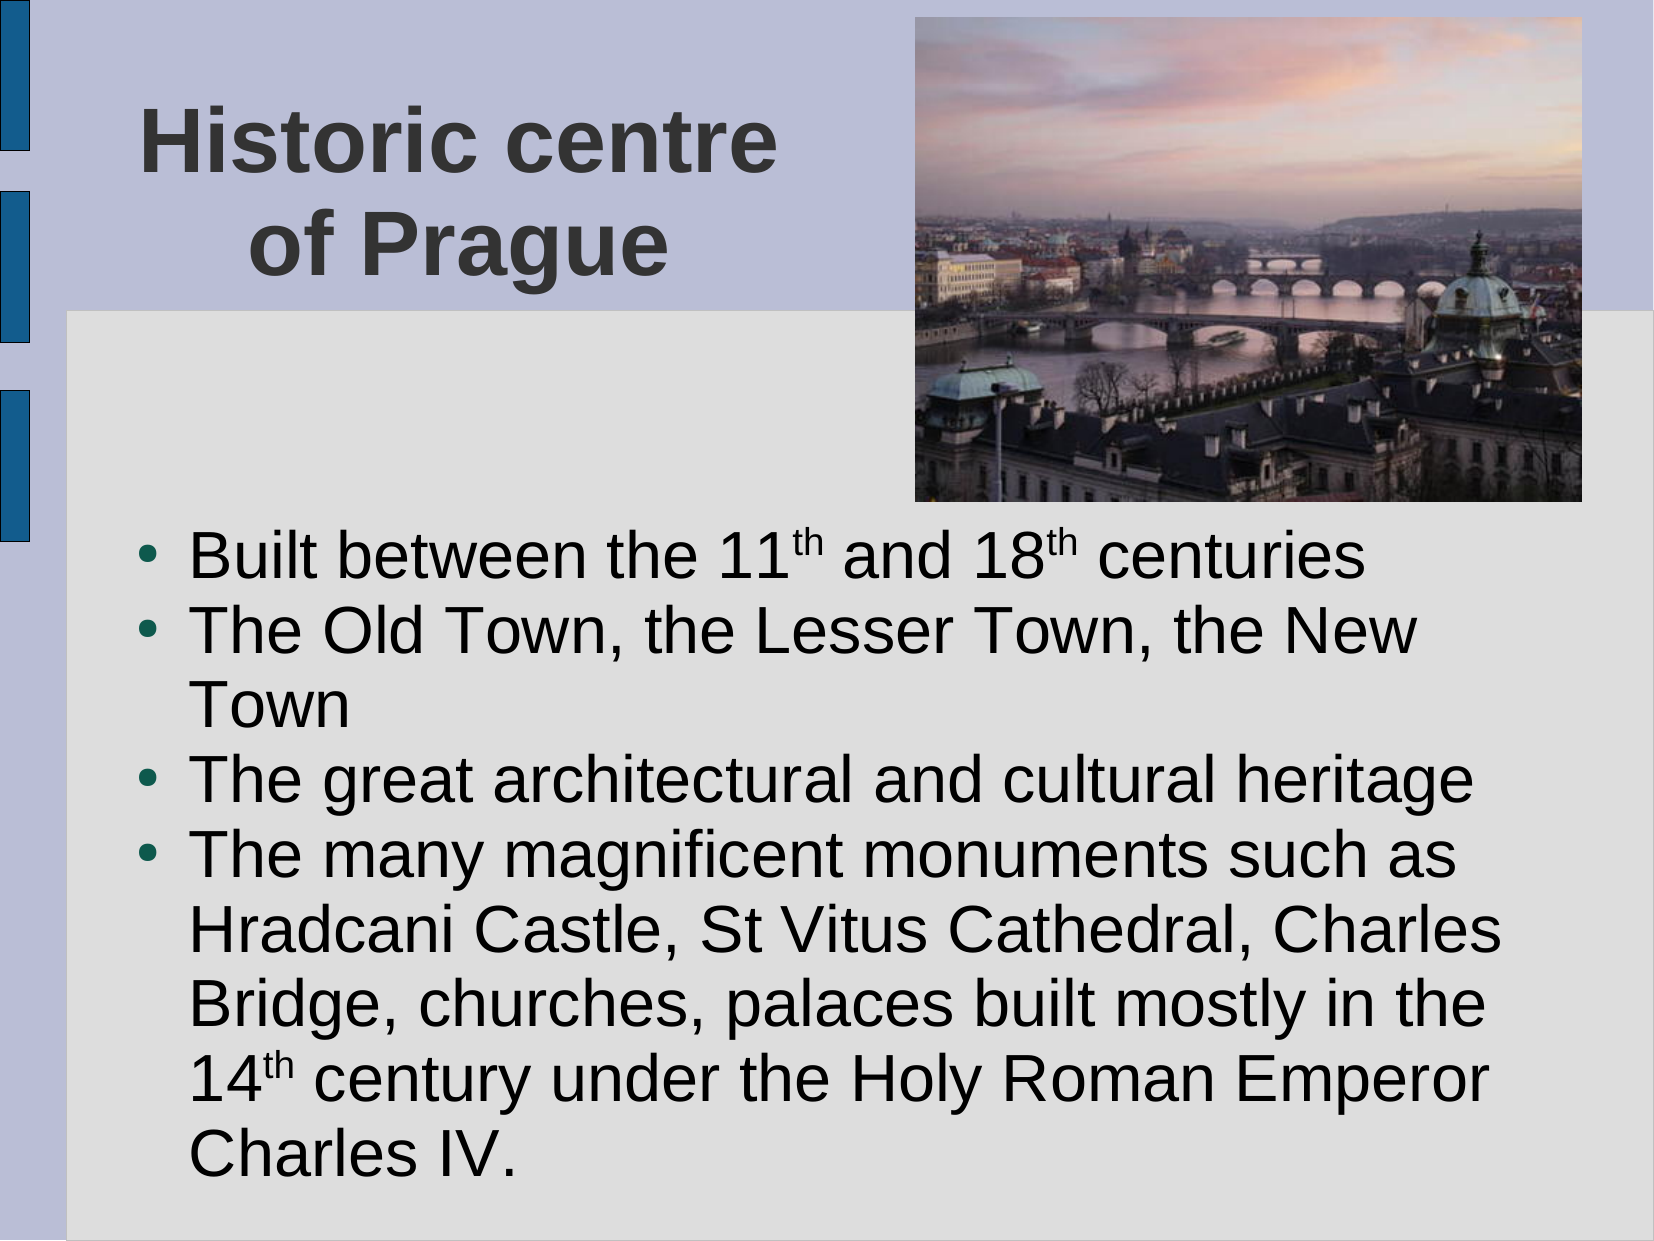

# Historic centre of Prague
Built between the 11th and 18th centuries
The Old Town, the Lesser Town, the New Town
The great architectural and cultural heritage
The many magnificent monuments such as Hradcani Castle, St Vitus Cathedral, Charles Bridge, churches, palaces built mostly in the 14th century under the Holy Roman Emperor Charles IV.